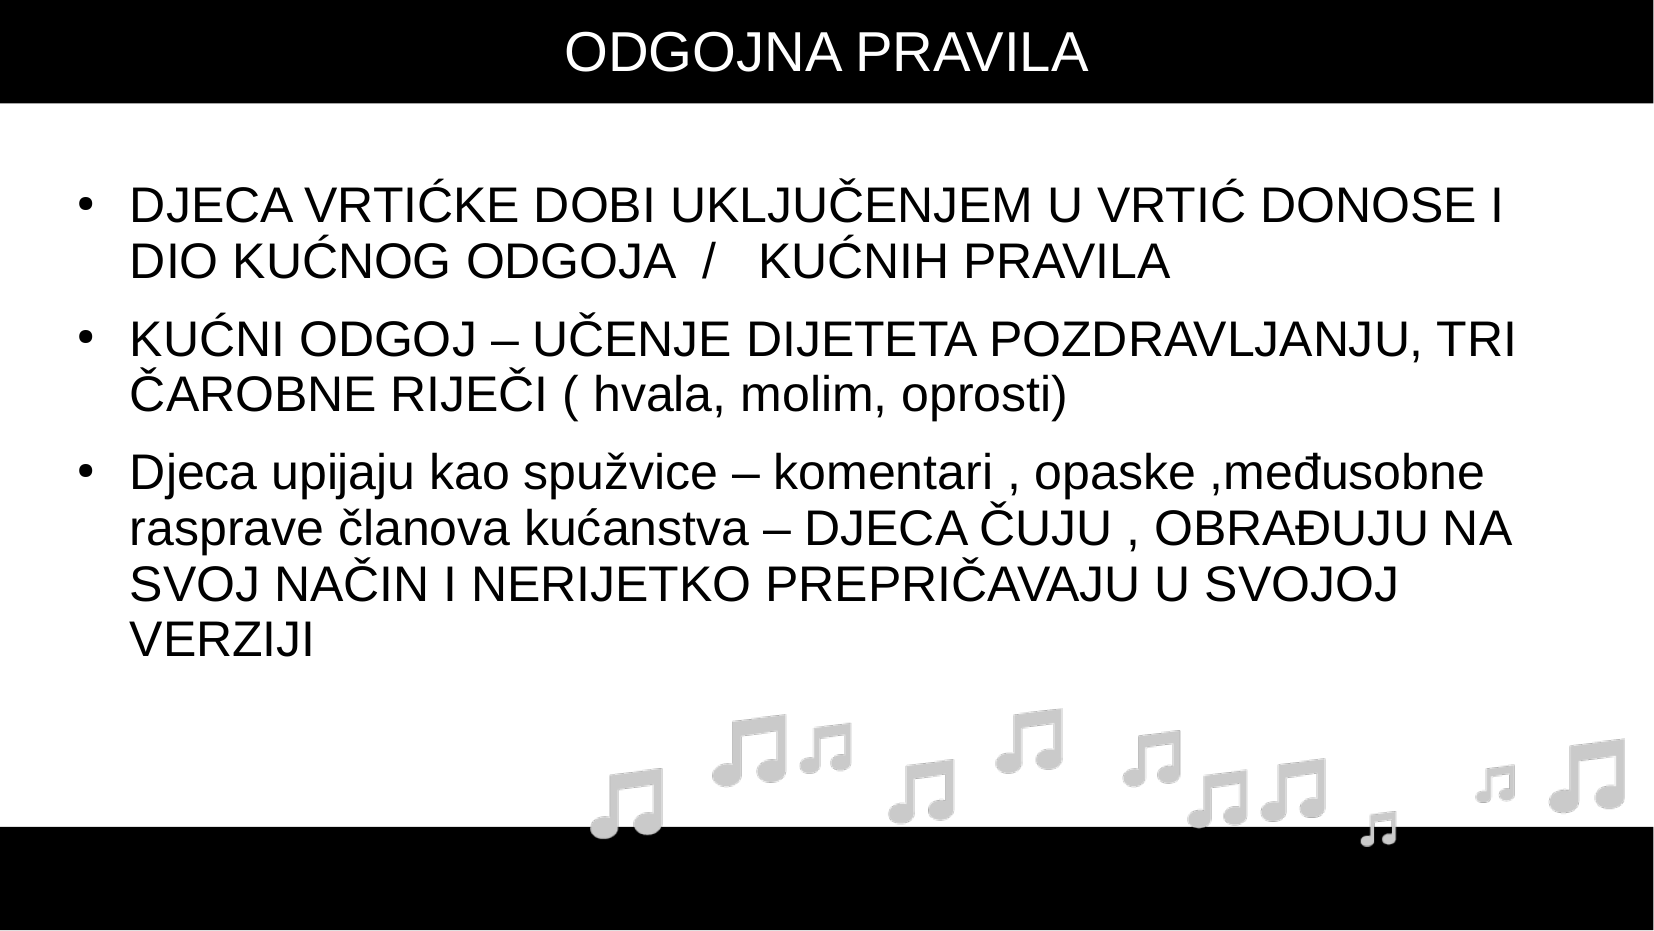

# ODGOJNA PRAVILA
DJECA VRTIĆKE DOBI UKLJUČENJEM U VRTIĆ DONOSE I DIO KUĆNOG ODGOJA / KUĆNIH PRAVILA
KUĆNI ODGOJ – UČENJE DIJETETA POZDRAVLJANJU, TRI ČAROBNE RIJEČI ( hvala, molim, oprosti)
Djeca upijaju kao spužvice – komentari , opaske ,međusobne rasprave članova kućanstva – DJECA ČUJU , OBRAĐUJU NA SVOJ NAČIN I NERIJETKO PREPRIČAVAJU U SVOJOJ VERZIJI